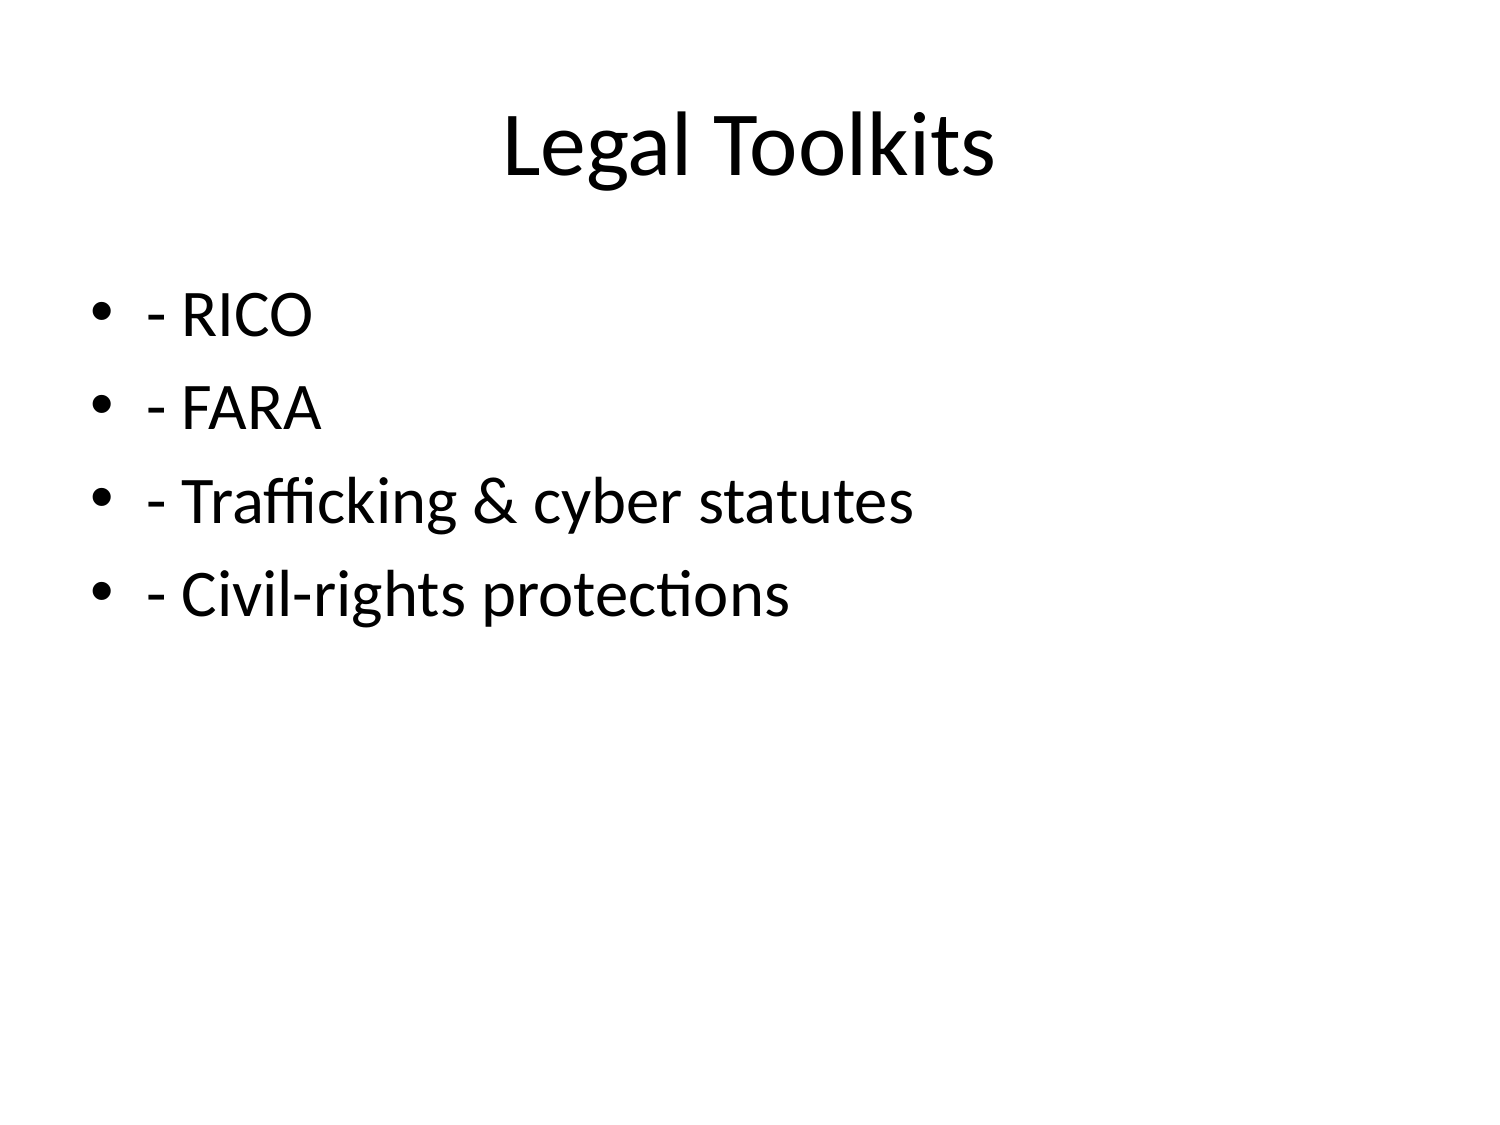

# Legal Toolkits
- RICO
- FARA
- Trafficking & cyber statutes
- Civil-rights protections